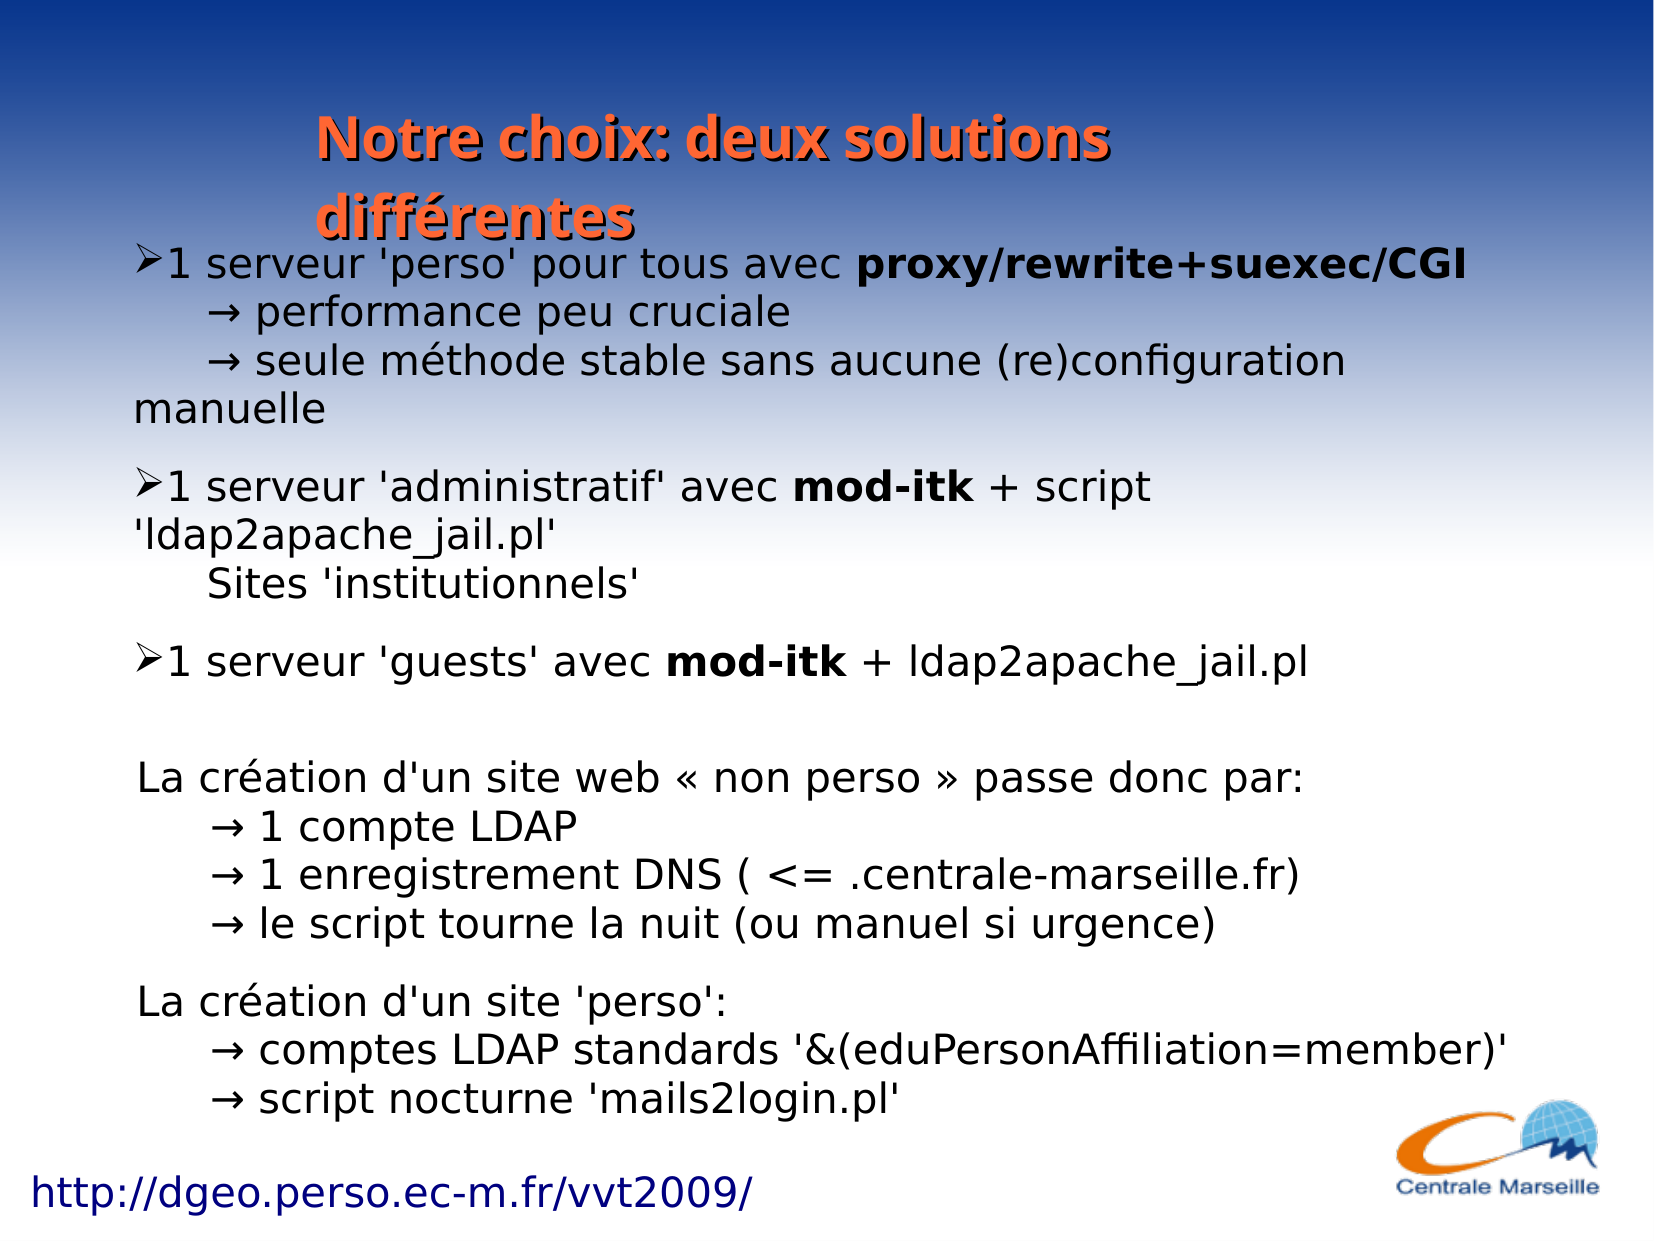

Notre choix: deux solutions différentes
1 serveur 'perso' pour tous avec proxy/rewrite+suexec/CGI
	→ performance peu cruciale
	→ seule méthode stable sans aucune (re)configuration manuelle
1 serveur 'administratif' avec mod-itk + script 'ldap2apache_jail.pl'
	Sites 'institutionnels'
1 serveur 'guests' avec mod-itk + ldap2apache_jail.pl
La création d'un site web « non perso » passe donc par:
	→ 1 compte LDAP
	→ 1 enregistrement DNS ( <= .centrale-marseille.fr)
	→ le script tourne la nuit (ou manuel si urgence)
La création d'un site 'perso':
	→ comptes LDAP standards '&(eduPersonAffiliation=member)'
	→ script nocturne 'mails2login.pl'
http://dgeo.perso.ec-m.fr/vvt2009/